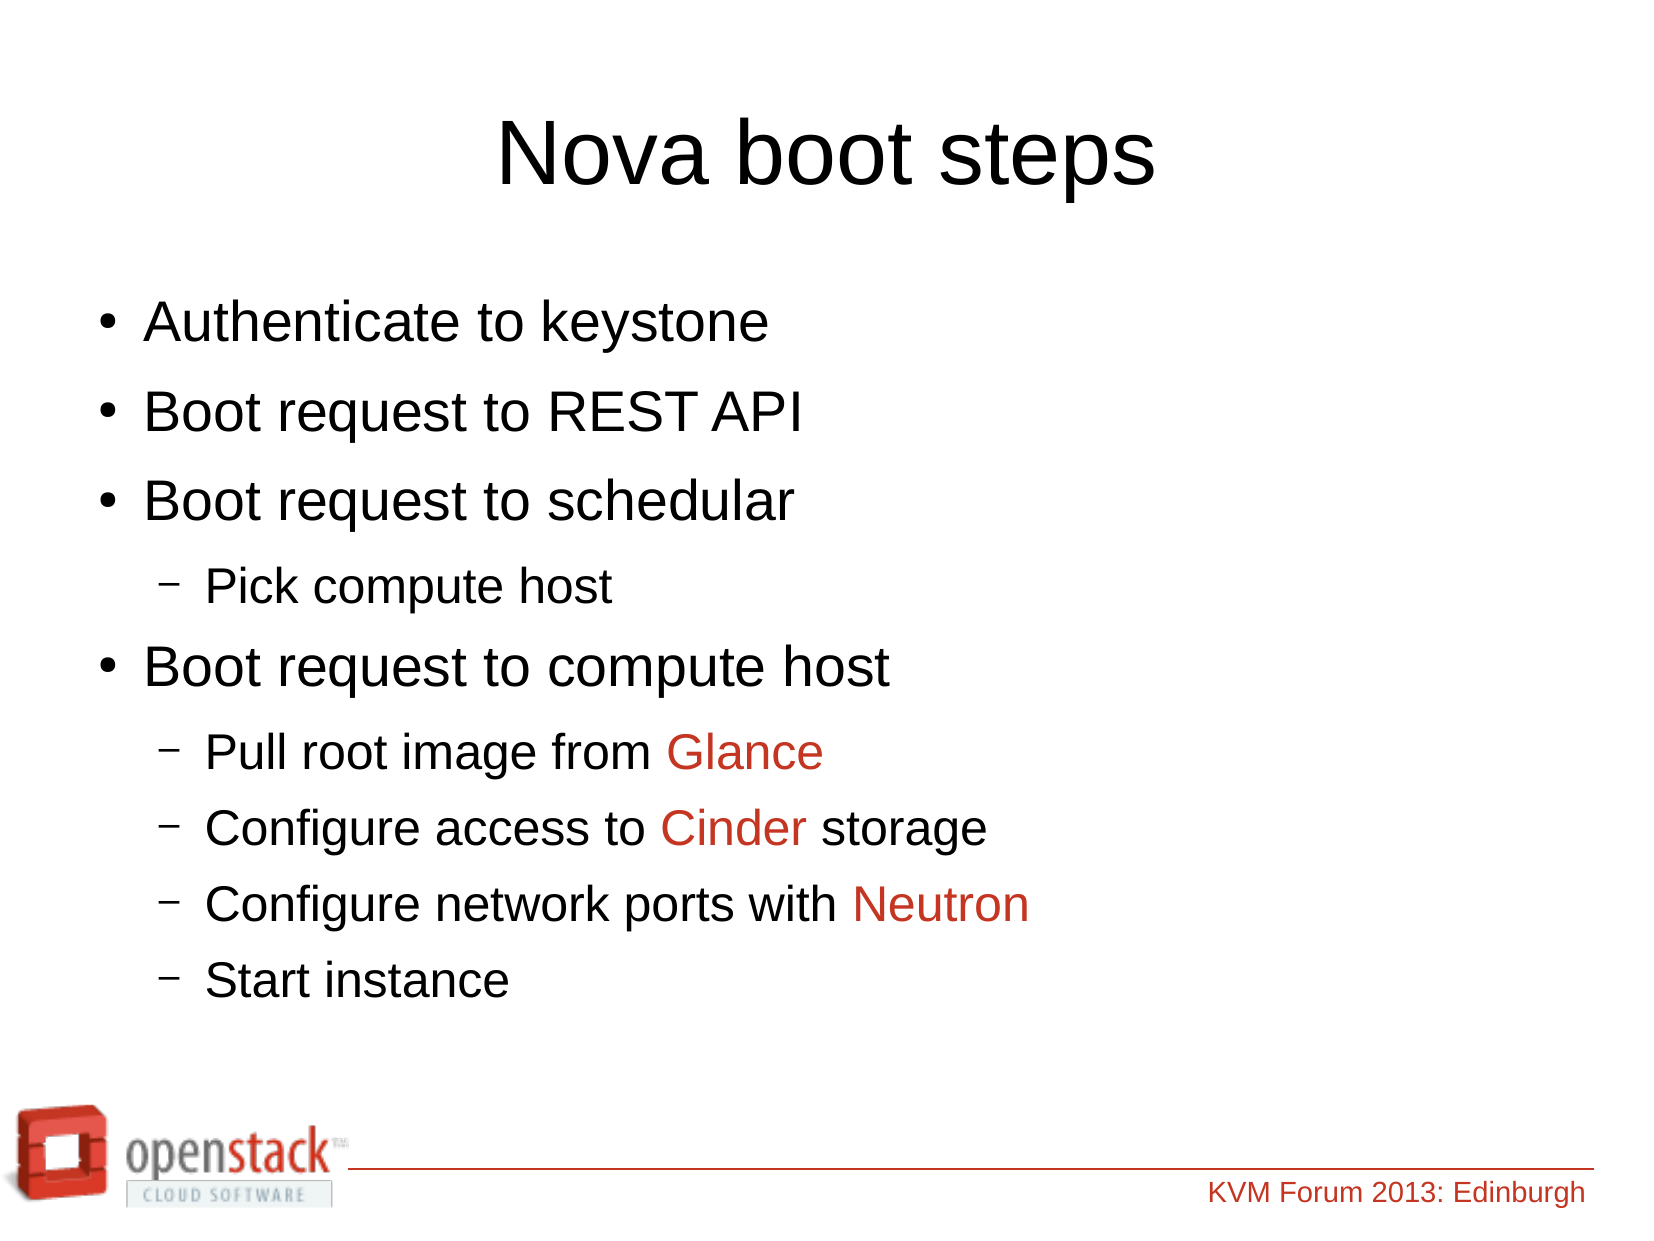

# Nova boot steps
Authenticate to keystone
Boot request to REST API
Boot request to schedular
Pick compute host
Boot request to compute host
Pull root image from Glance
Configure access to Cinder storage
Configure network ports with Neutron
Start instance